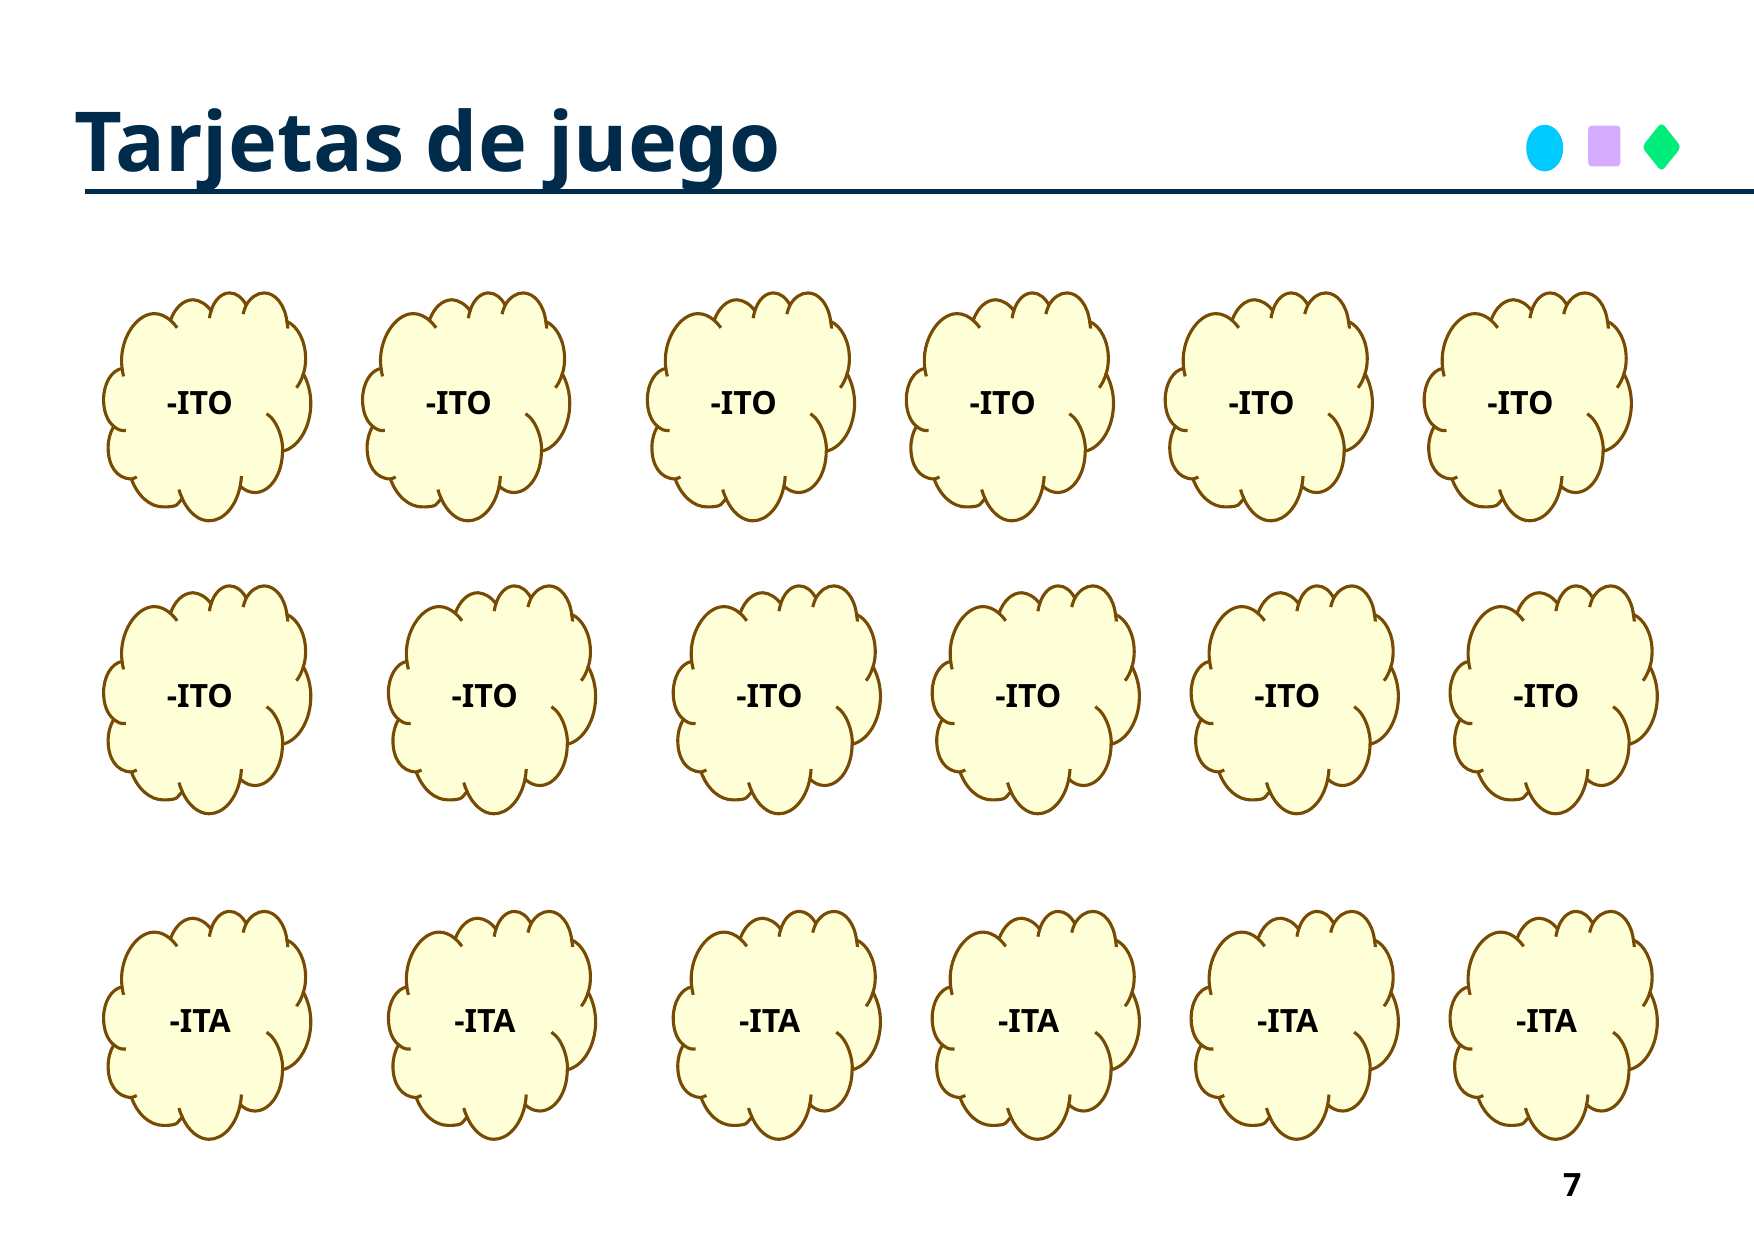

# Tarjetas de juego
-ITO
-ITO
-ITO
-ITO
-ITO
-ITO
-ITO
-ITO
-ITO
-ITO
-ITO
-ITO
-ITA
-ITA
-ITA
-ITA
-ITA
-ITA